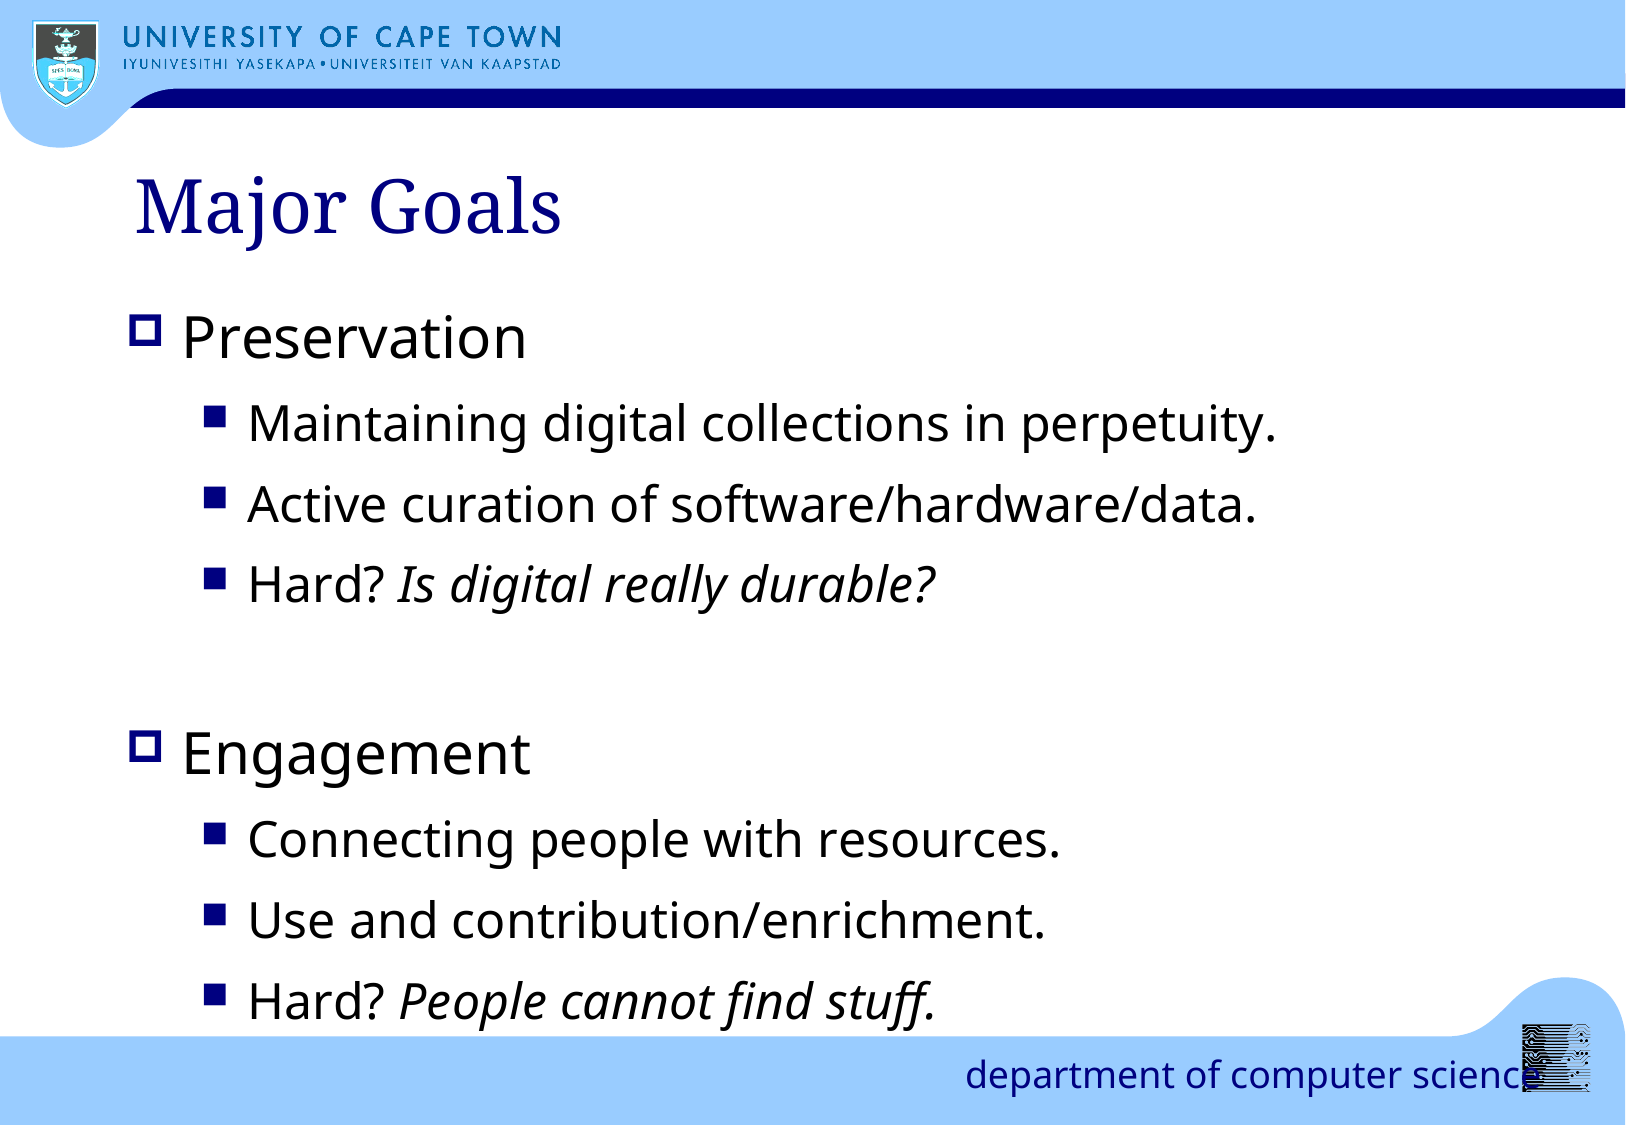

# Major Goals
Preservation
Maintaining digital collections in perpetuity.
Active curation of software/hardware/data.
Hard? Is digital really durable?
Engagement
Connecting people with resources.
Use and contribution/enrichment.
Hard? People cannot find stuff.